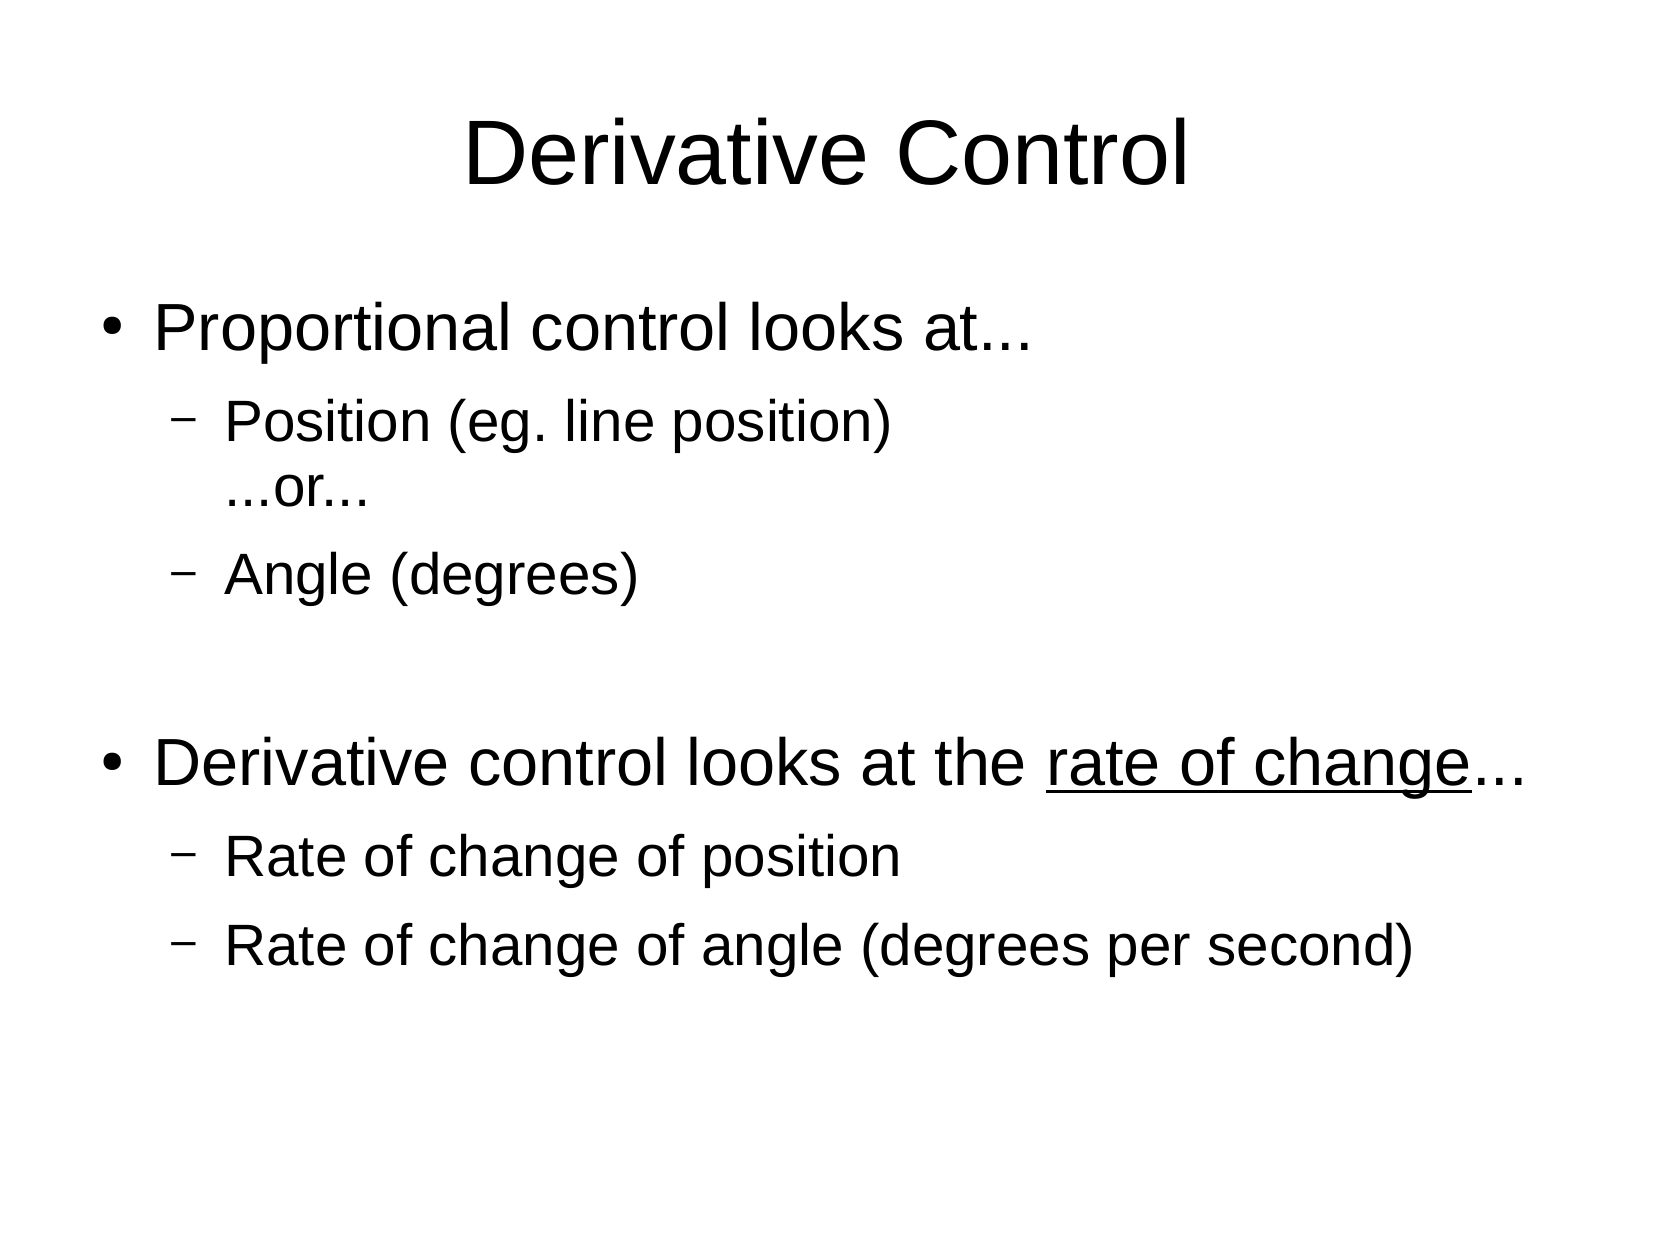

# Derivative Control
Proportional control looks at...
Position (eg. line position)
...or...
Angle (degrees)
Derivative control looks at the rate of change...
Rate of change of position
Rate of change of angle (degrees per second)